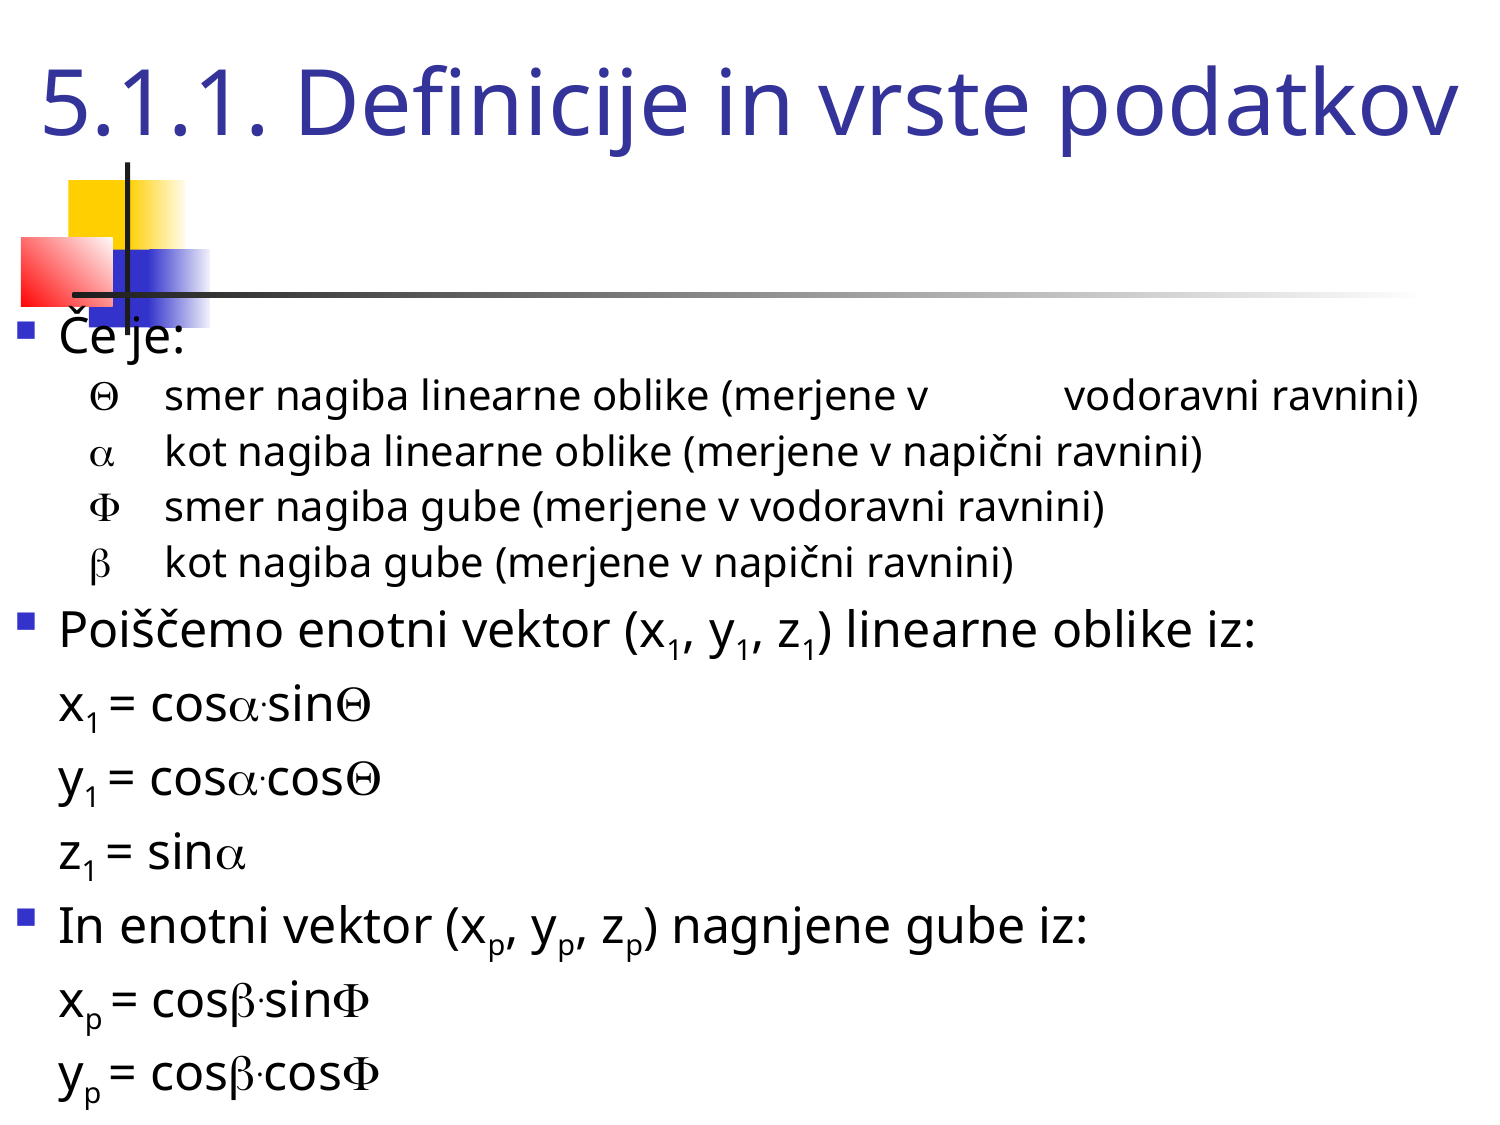

# 5.1.1. Definicije in vrste podatkov
Če je:
 	smer nagiba linearne oblike (merjene v 	vodoravni ravnini)
		kot nagiba linearne oblike (merjene v napični ravnini)
		smer nagiba gube (merjene v vodoravni ravnini)
		kot nagiba gube (merjene v napični ravnini)
Poiščemo enotni vektor (x1, y1, z1) linearne oblike iz:
	x1 = cos.sin
	y1 = cos.cos
	z1 = sin
In enotni vektor (xp, yp, zp) nagnjene gube iz:
	xp = cos.sin
	yp = cos.cos
	zp = sin